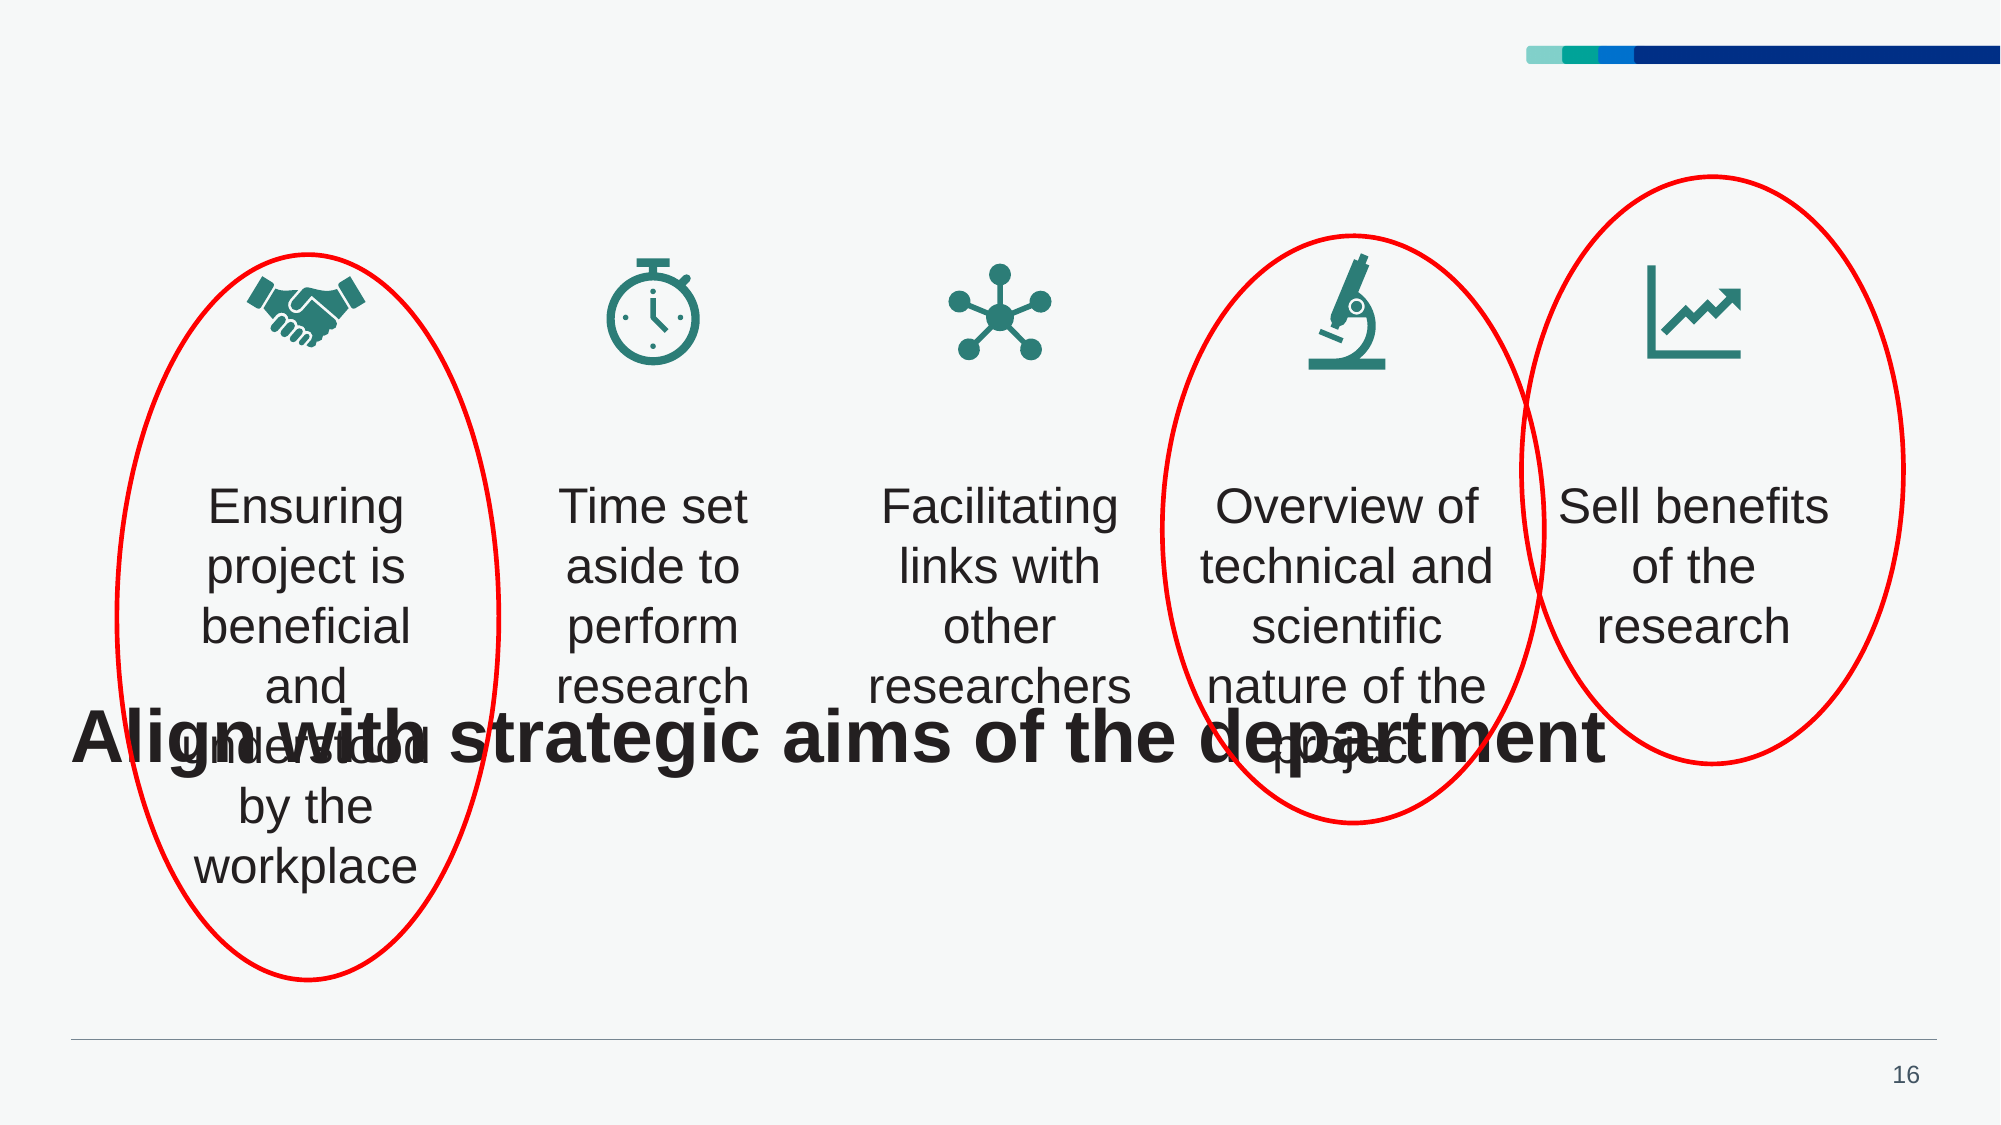

Ensuring project is beneficial and understood by the workplace
Time set aside to perform research
Facilitating links with other researchers
Overview of technical and scientific nature of the project
Sell benefits of the research
# Align with strategic aims of the department